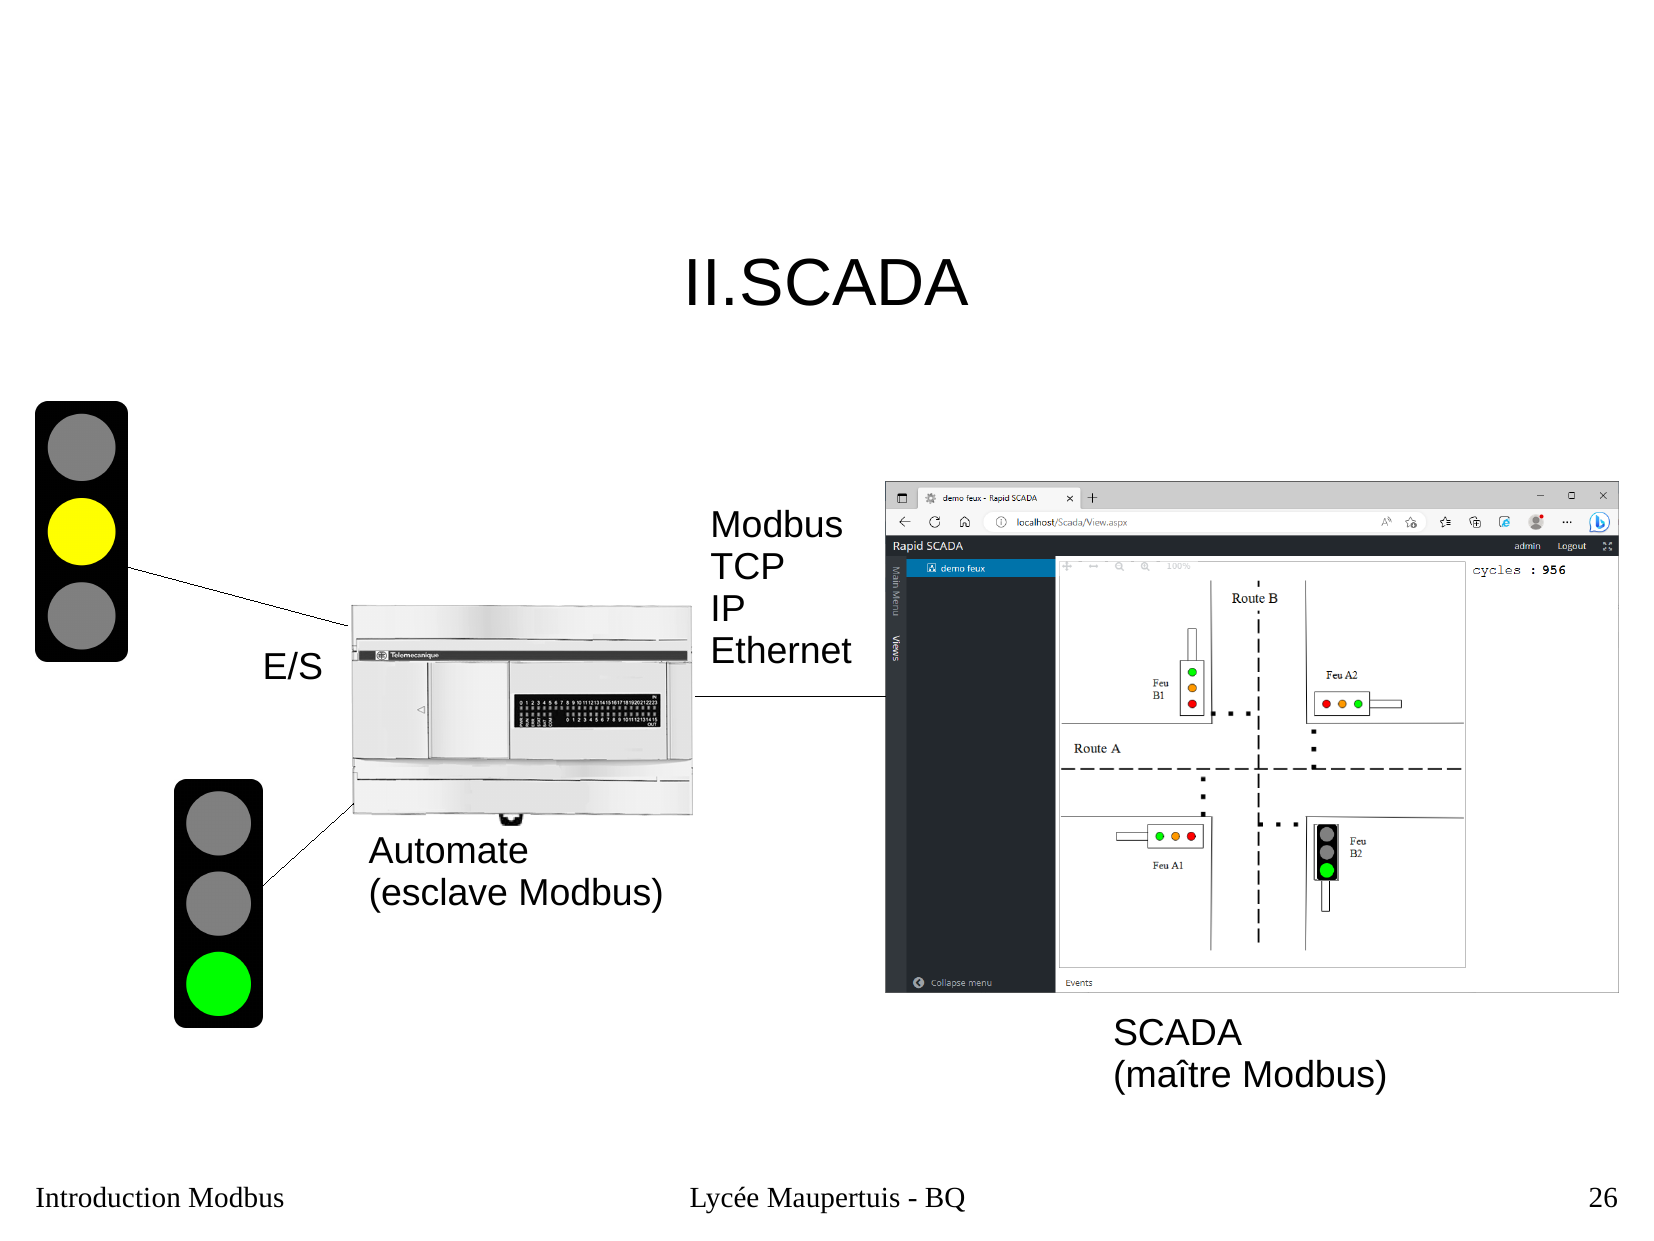

# SCADA
Modbus
TCP
IP
Ethernet
E/S
Automate
(esclave Modbus)
SCADA
(maître Modbus)
Introduction Modbus
Lycée Maupertuis - BQ
26